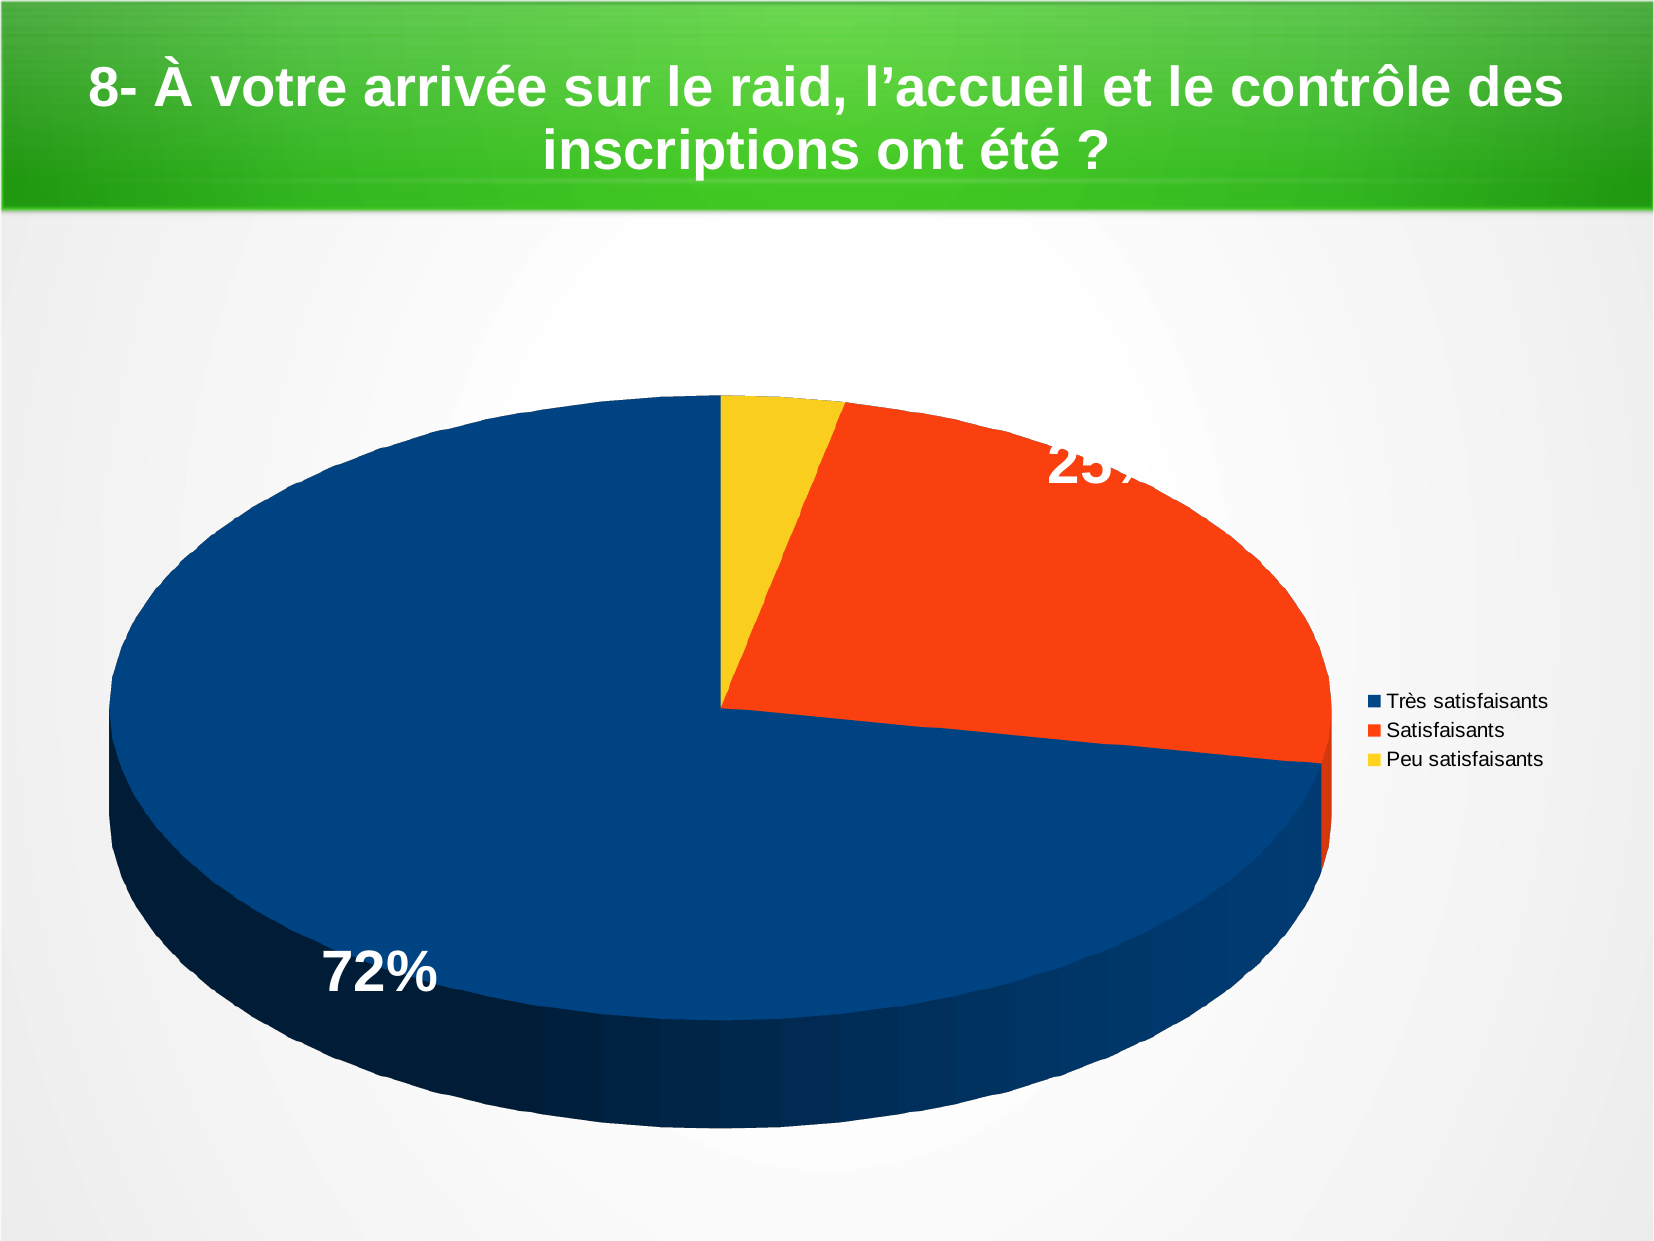

# 8- À votre arrivée sur le raid, l’accueil et le contrôle des inscriptions ont été ?
[unsupported chart]